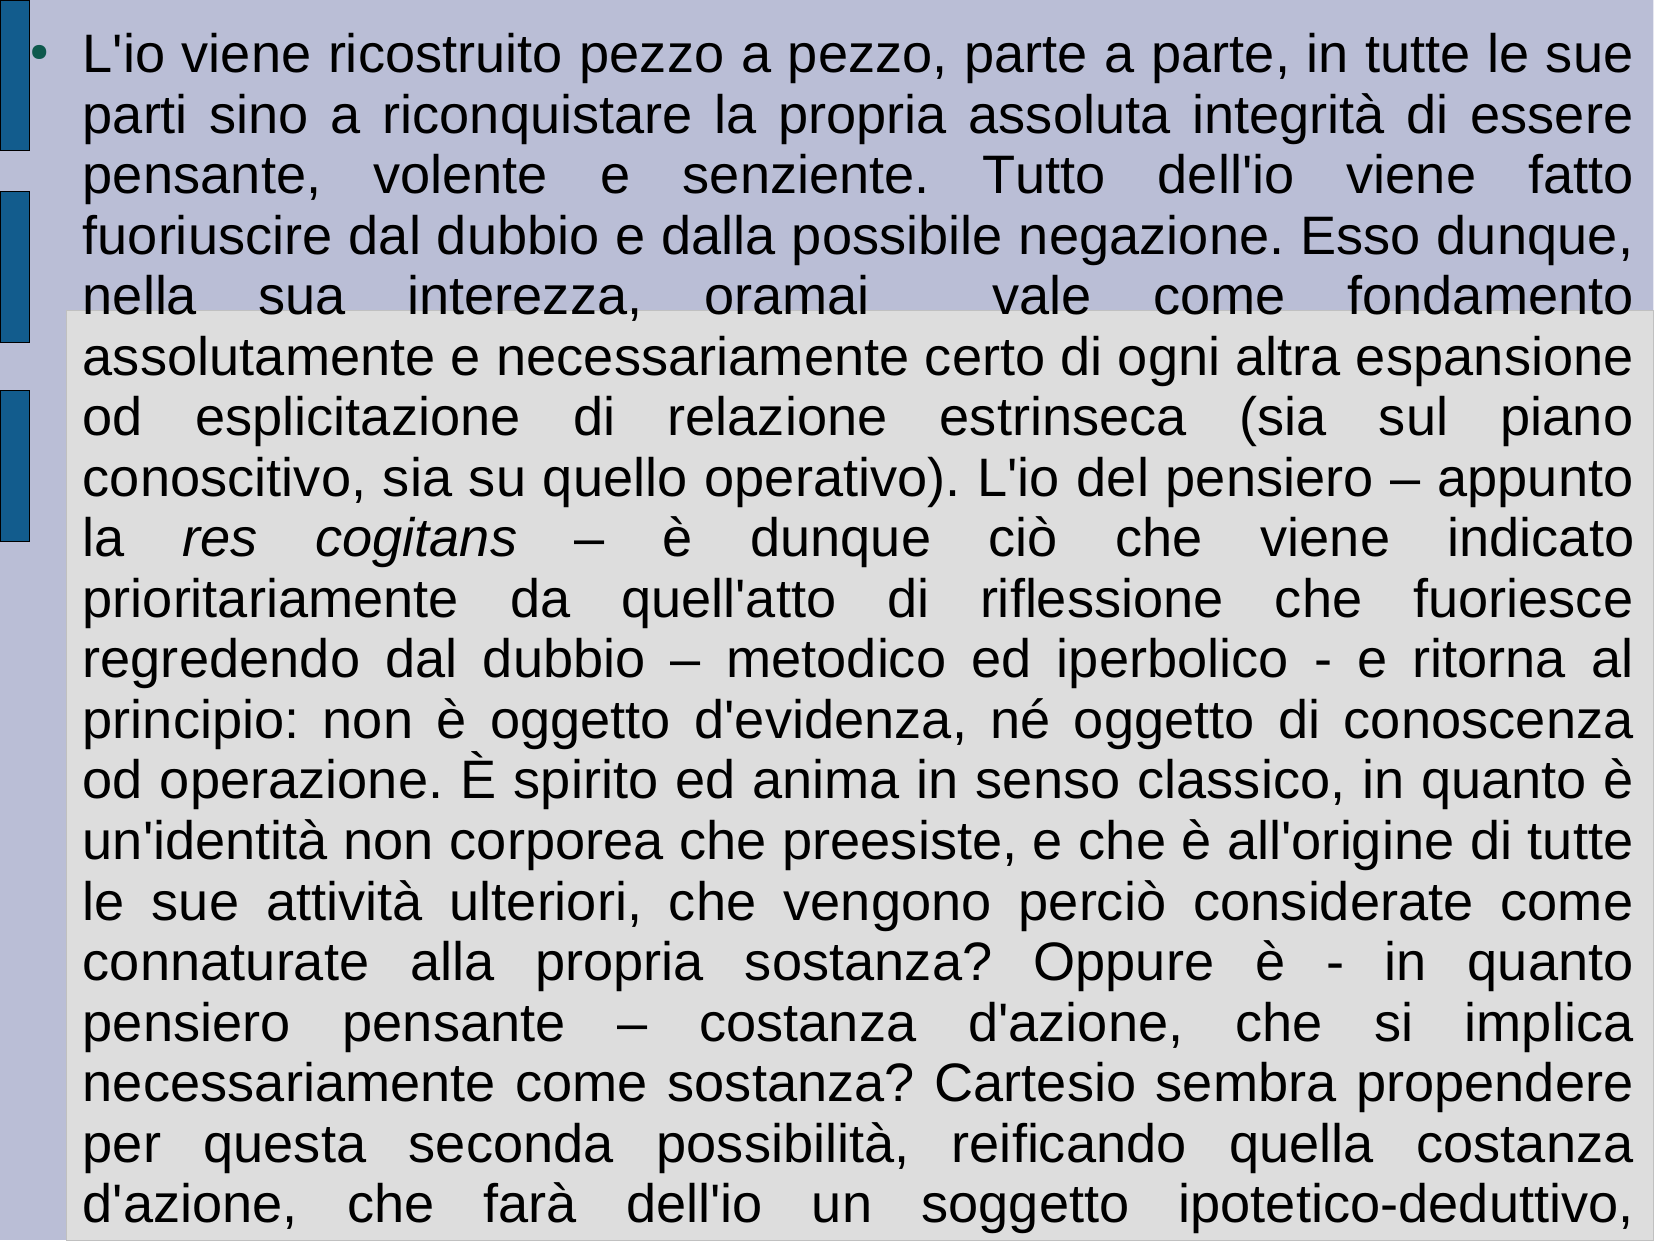

L'io viene ricostruito pezzo a pezzo, parte a parte, in tutte le sue parti sino a riconquistare la propria assoluta integrità di essere pensante, volente e senziente. Tutto dell'io viene fatto fuoriuscire dal dubbio e dalla possibile negazione. Esso dunque, nella sua interezza, oramai vale come fondamento assolutamente e necessariamente certo di ogni altra espansione od esplicitazione di relazione estrinseca (sia sul piano conoscitivo, sia su quello operativo). L'io del pensiero – appunto la res cogitans – è dunque ciò che viene indicato prioritariamente da quell'atto di riflessione che fuoriesce regredendo dal dubbio – metodico ed iperbolico - e ritorna al principio: non è oggetto d'evidenza, né oggetto di conoscenza od operazione. È spirito ed anima in senso classico, in quanto è un'identità non corporea che preesiste, e che è all'origine di tutte le sue attività ulteriori, che vengono perciò considerate come connaturate alla propria sostanza? Oppure è - in quanto pensiero pensante – costanza d'azione, che si implica necessariamente come sostanza? Cartesio sembra propendere per questa seconda possibilità, reificando quella costanza d'azione, che farà dell'io un soggetto ipotetico-deduttivo, necessario perché funzionale (cfr. io-penso kantiano).
#